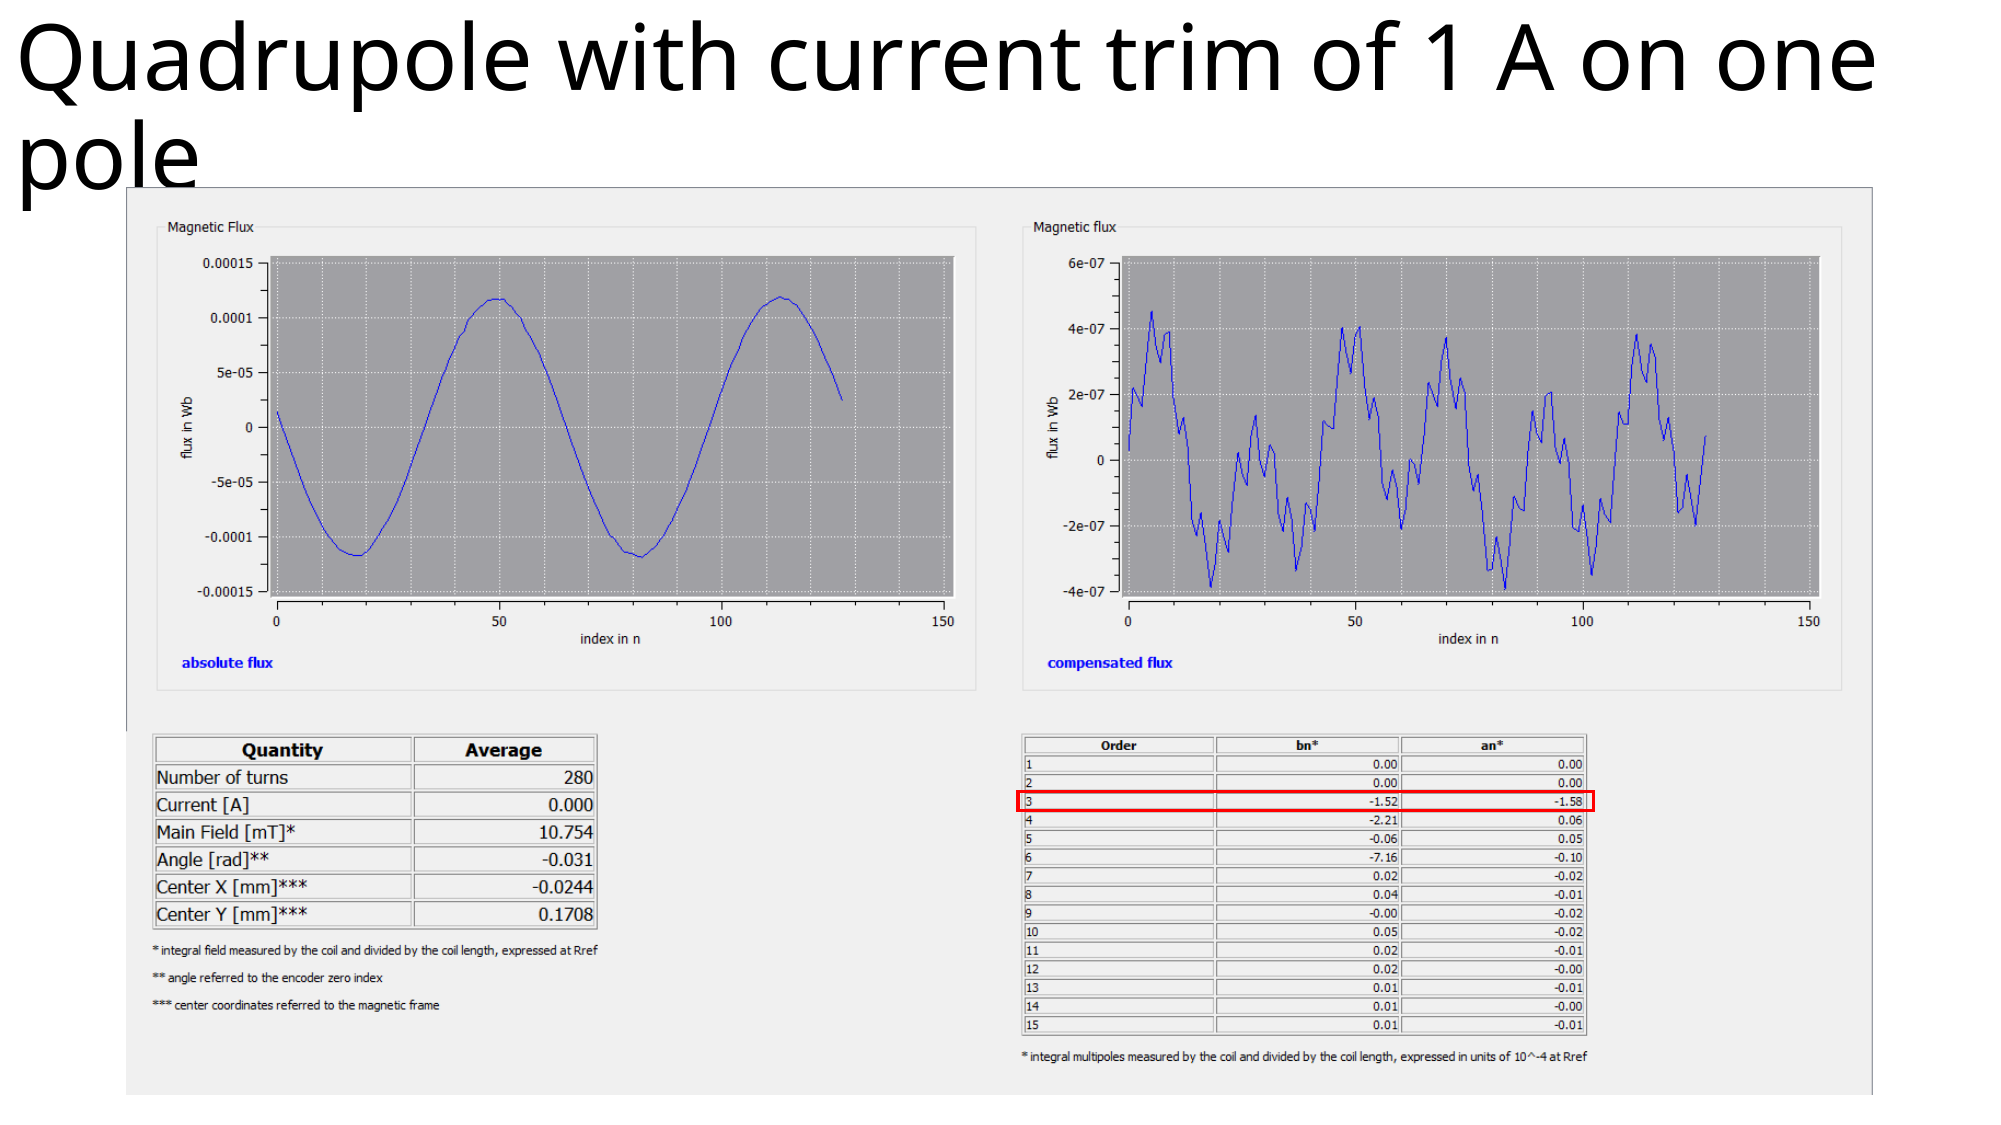

# Quadrupole with current trim of 1 A on one pole